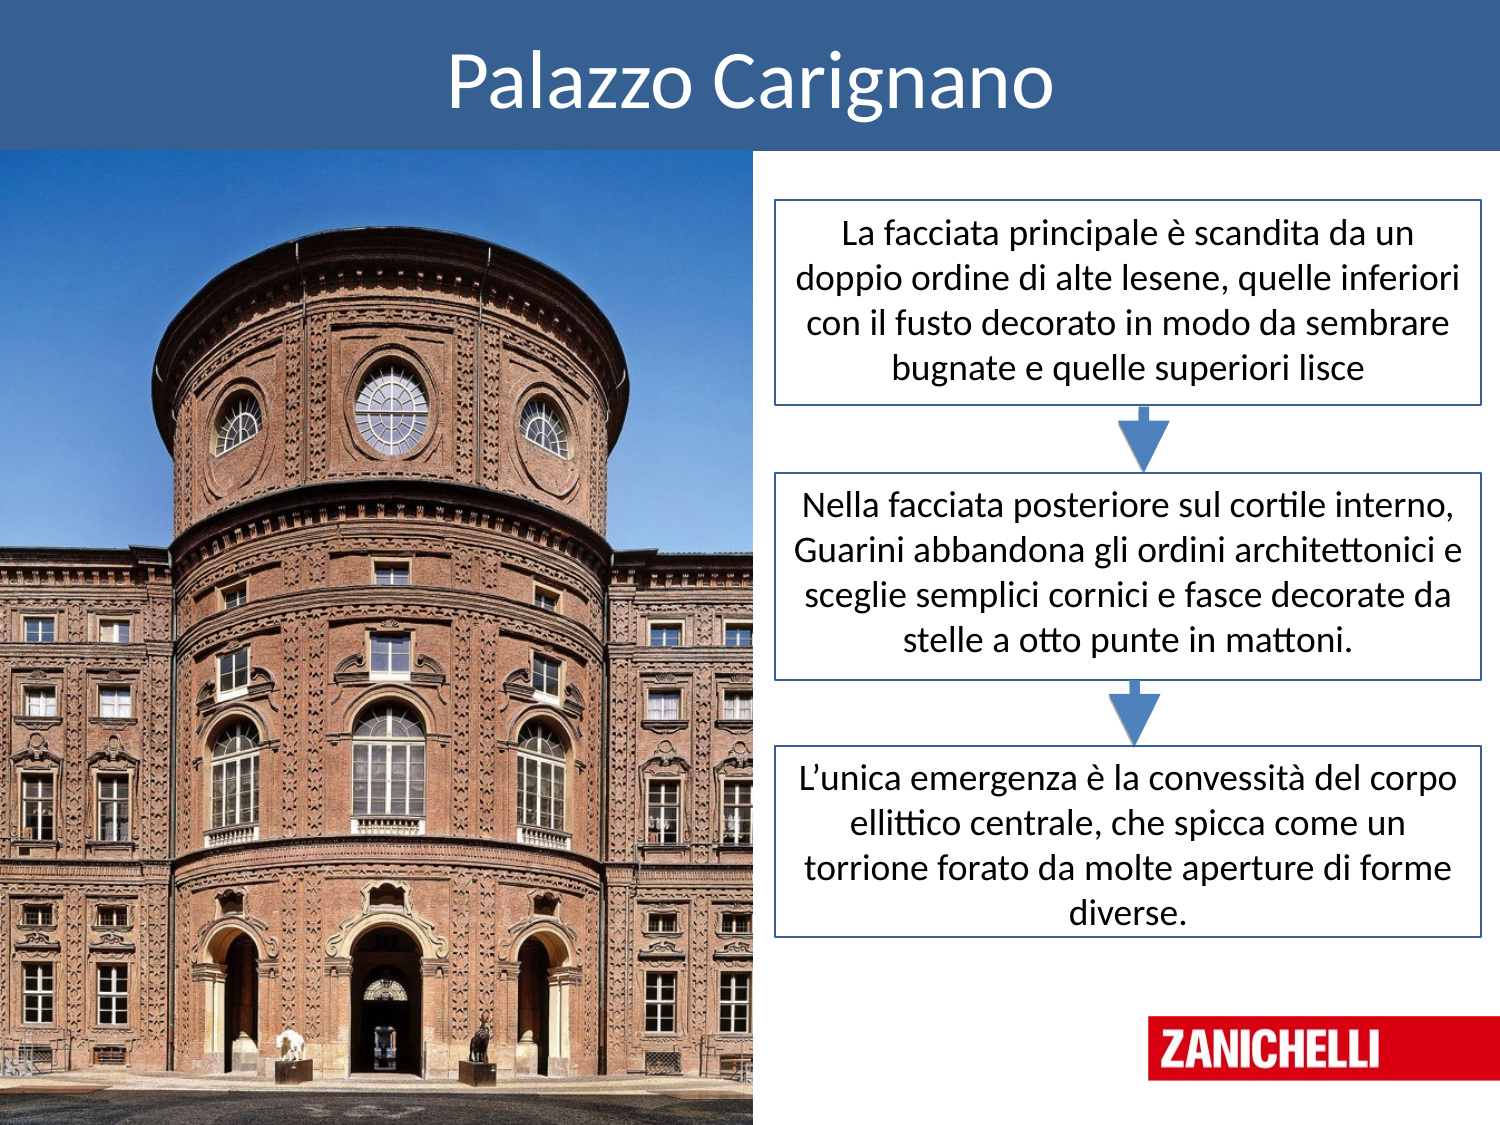

Palazzo Carignano
La facciata principale è scandita da un doppio ordine di alte lesene, quelle inferiori con il fusto decorato in modo da sembrare bugnate e quelle superiori lisce
Nella facciata posteriore sul cortile interno, Guarini abbandona gli ordini architettonici e sceglie semplici cornici e fasce decorate da stelle a otto punte in mattoni.
L’unica emergenza è la convessità del corpo ellittico centrale, che spicca come un torrione forato da molte aperture di forme diverse.